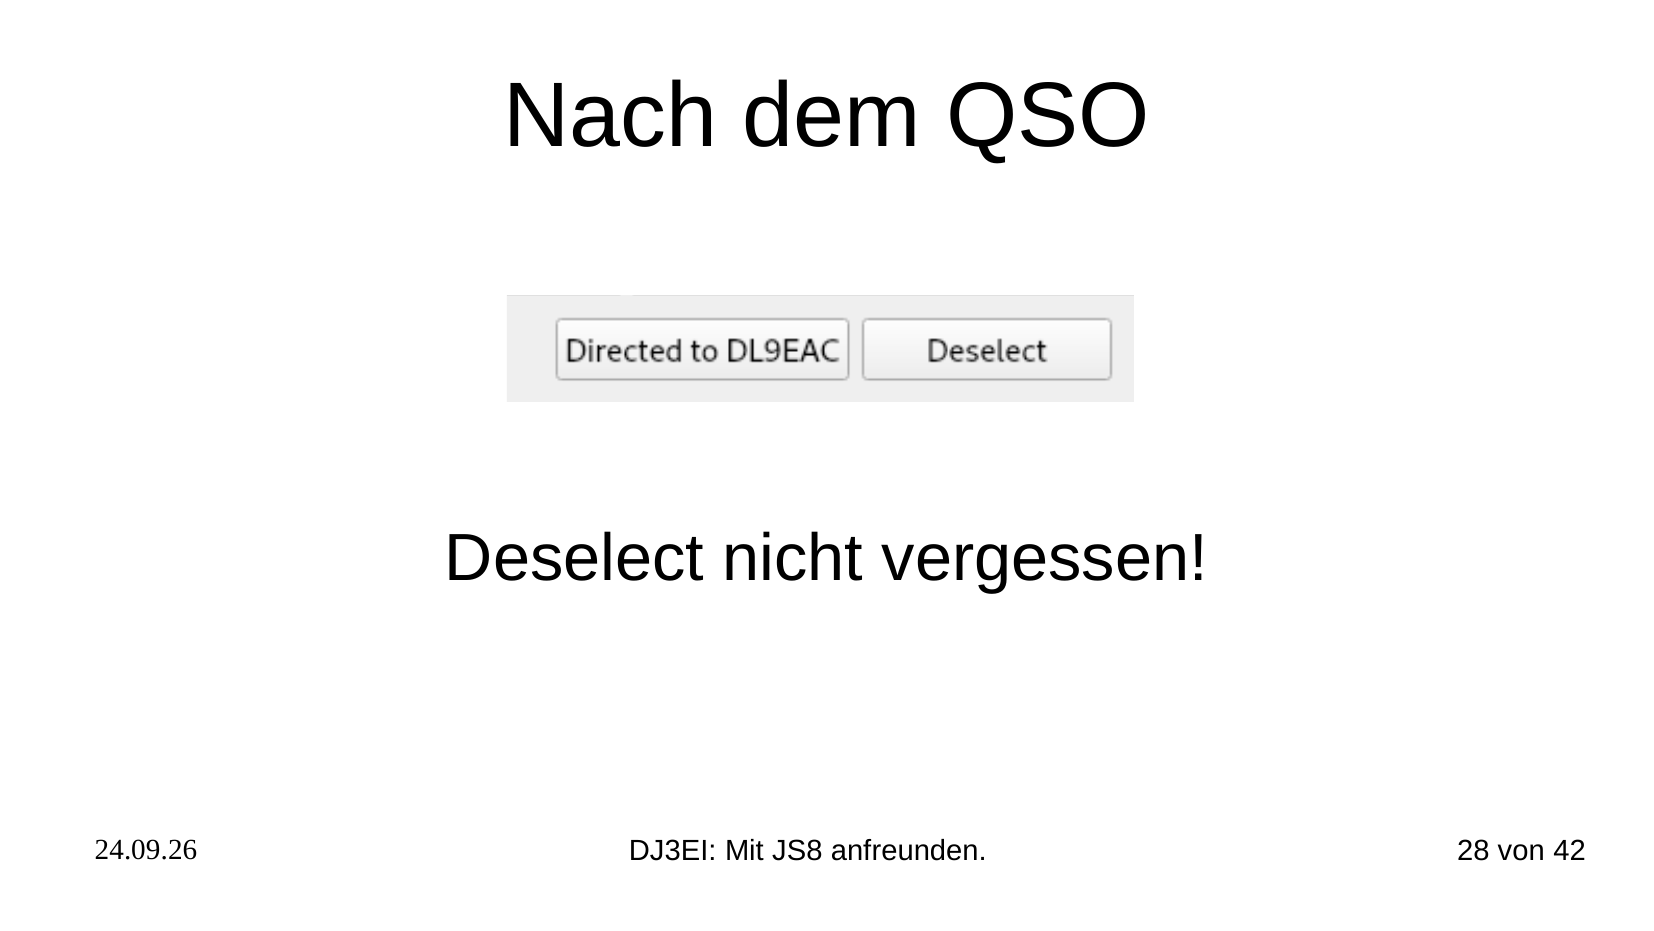

# Nach dem QSO
Deselect nicht vergessen!
28